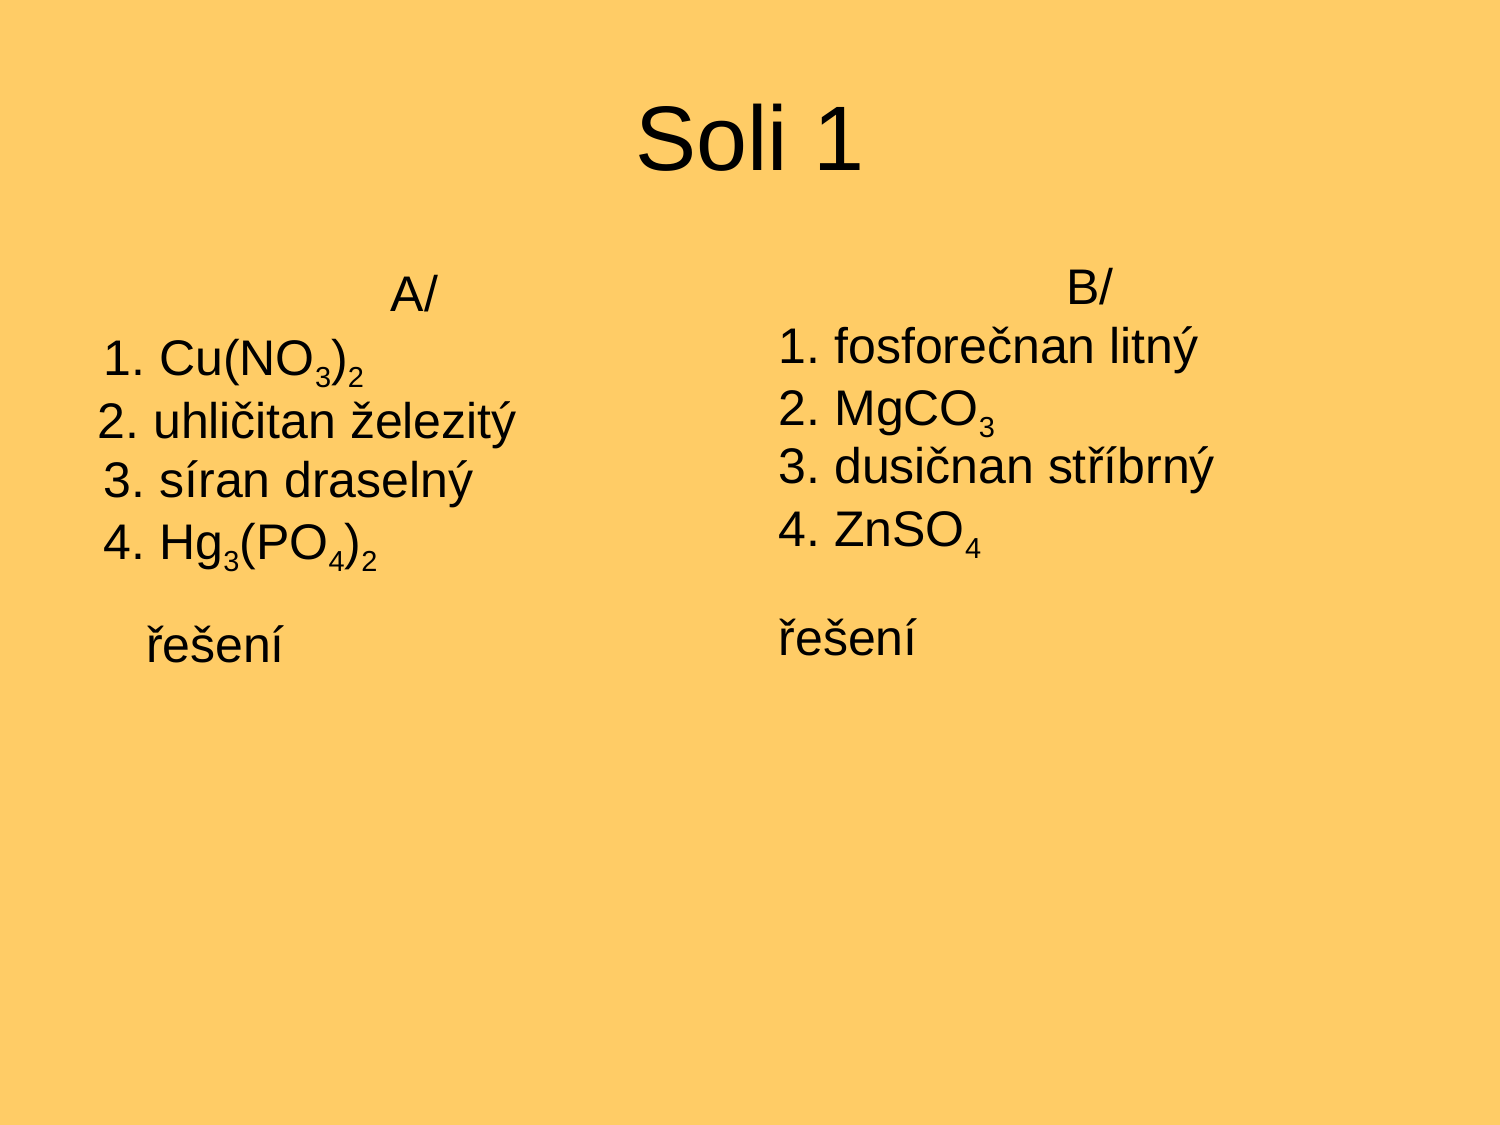

# Soli 1
 B/
 1. fosforečnan litný
 2. MgCO3
 3. dusičnan stříbrný
 4. ZnSO4
 řešení
 1. Li3PO4
 2. uhličitan hořečnatý
 3. AgNO3
 4. síran zinečnatý
 A/
 1. Cu(NO3)2
 2. uhličitan železitý
 3. síran draselný
 4. Hg3(PO4)2
řešení
 1. dusičnan stříbrný
 2. Fe2(CO3)2
 3. K2SO4
 4. fosforečnan rtuťnatý